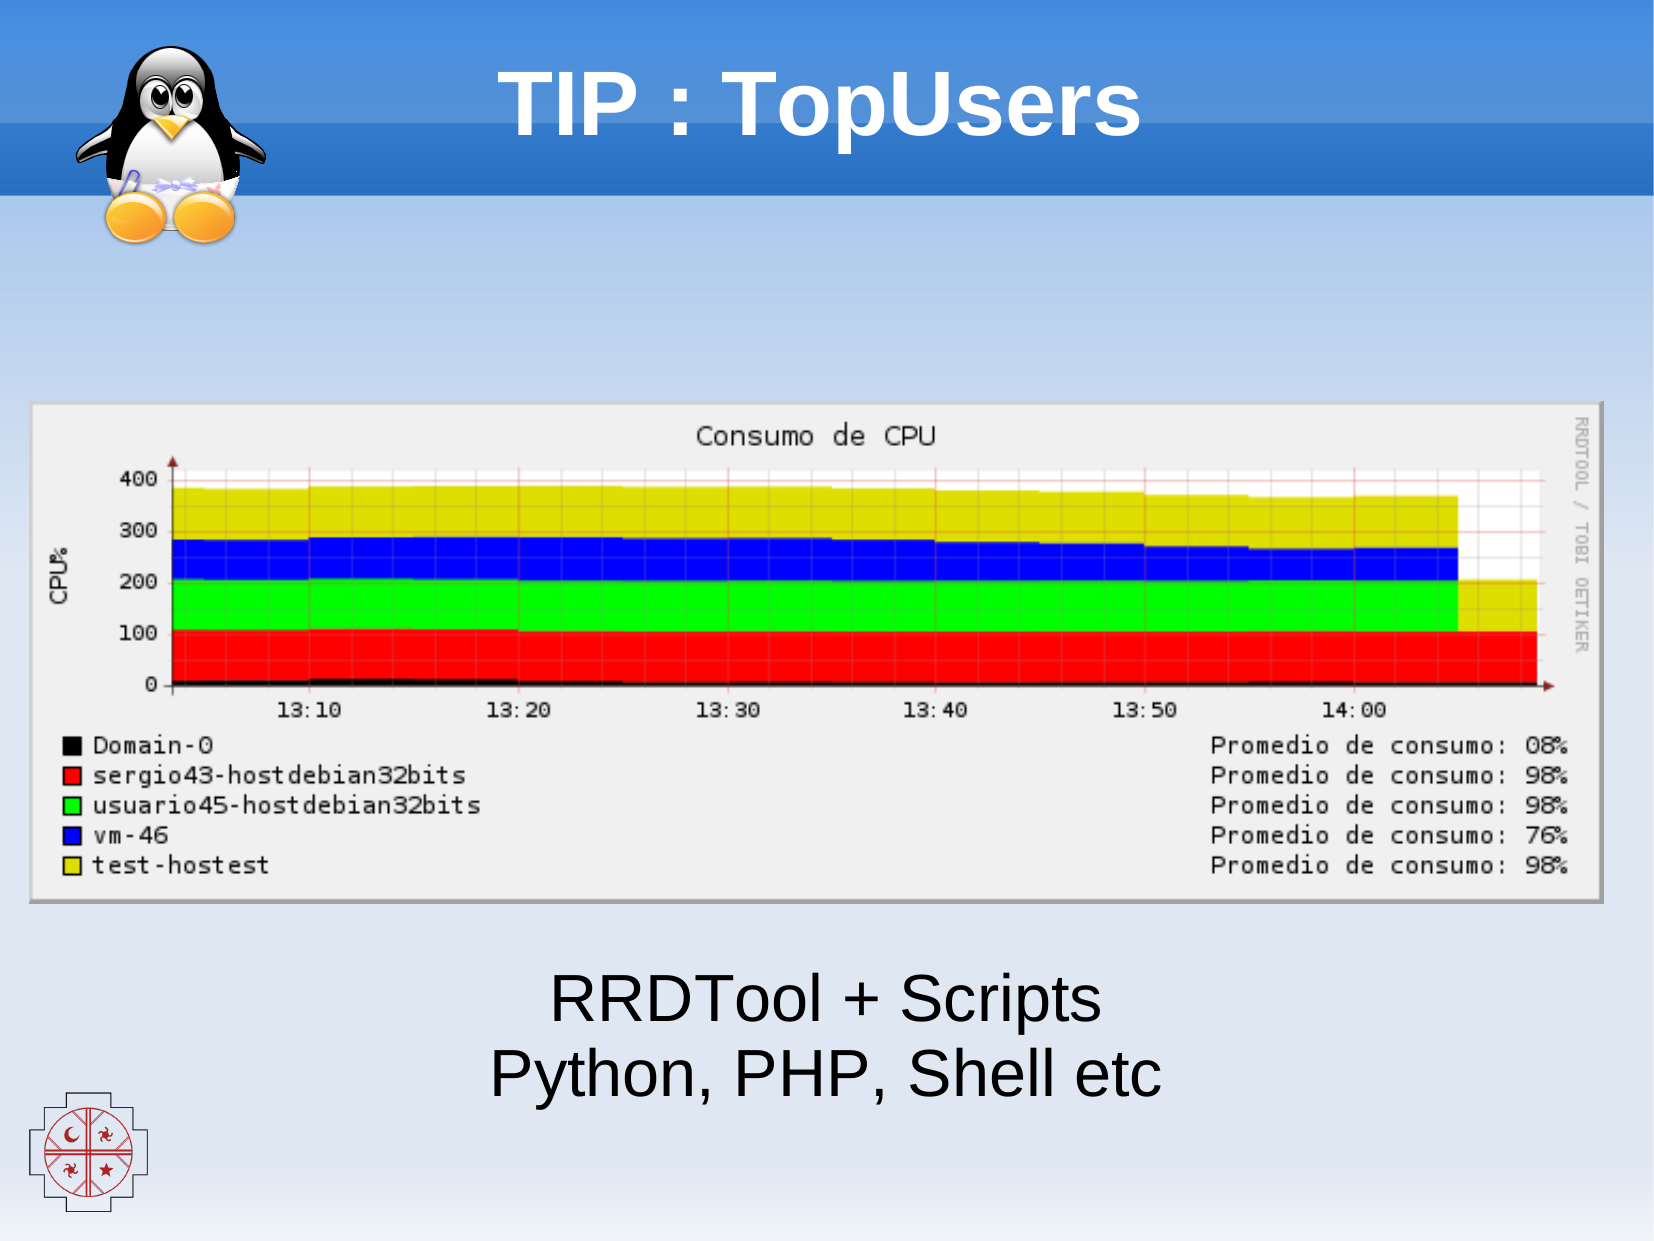

# TIP : TopUsers
RRDTool + Scripts
Python, PHP, Shell etc